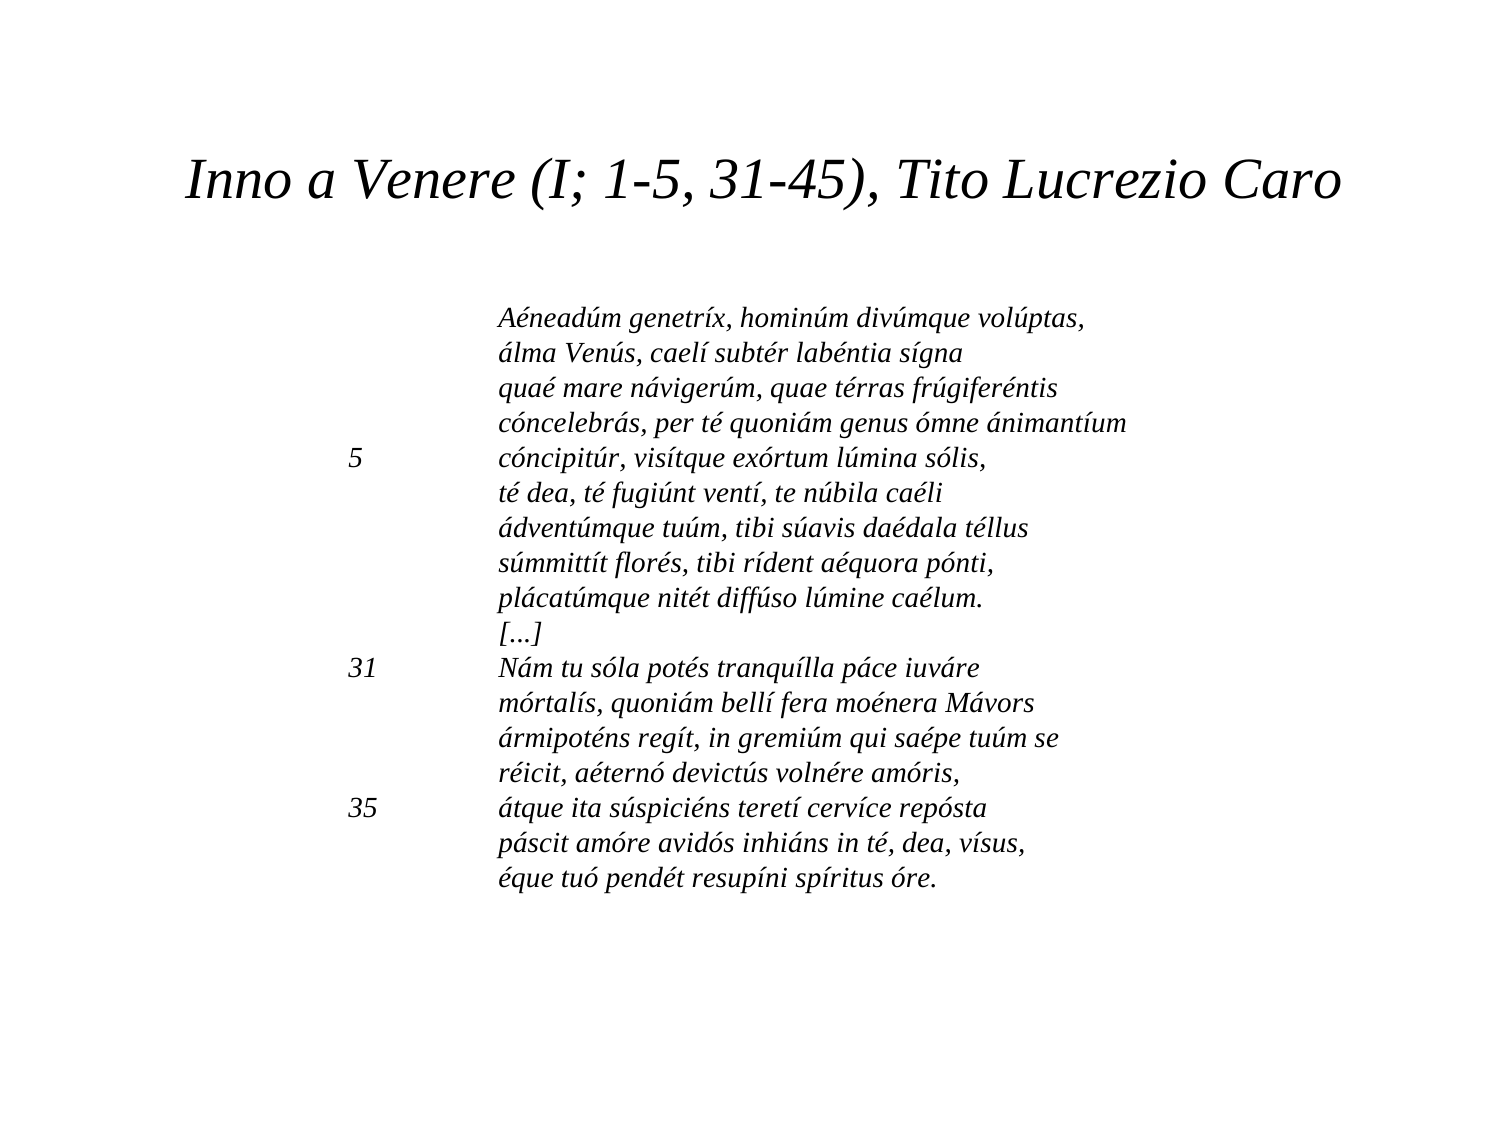

# Inno a Venere (I; 1-5, 31-45), Tito Lucrezio Caro
	Aéneadúm genetríx, hominúm divúmque volúptas,
	álma Venús, caelí subtér labéntia sígna
	quaé mare návigerúm, quae térras frúgiferéntis
	cóncelebrás, per té quoniám genus ómne ánimantíum
5	cóncipitúr, visítque exórtum lúmina sólis,
	té dea, té fugiúnt ventí, te núbila caéli
	ádventúmque tuúm, tibi súavis daédala téllus
	súmmittít florés, tibi rídent aéquora pónti,
	plácatúmque nitét diffúso lúmine caélum.
	[...]
31	Nám tu sóla potés tranquílla páce iuváre
	mórtalís, quoniám bellí fera moénera Mávors
	ármipoténs regít, in gremiúm qui saépe tuúm se
	réicit, aéternó devictús volnére amóris,
35	átque ita súspiciéns teretí cervíce repósta
	páscit amóre avidós inhiáns in té, dea, vísus,
	éque tuó pendét resupíni spíritus óre.